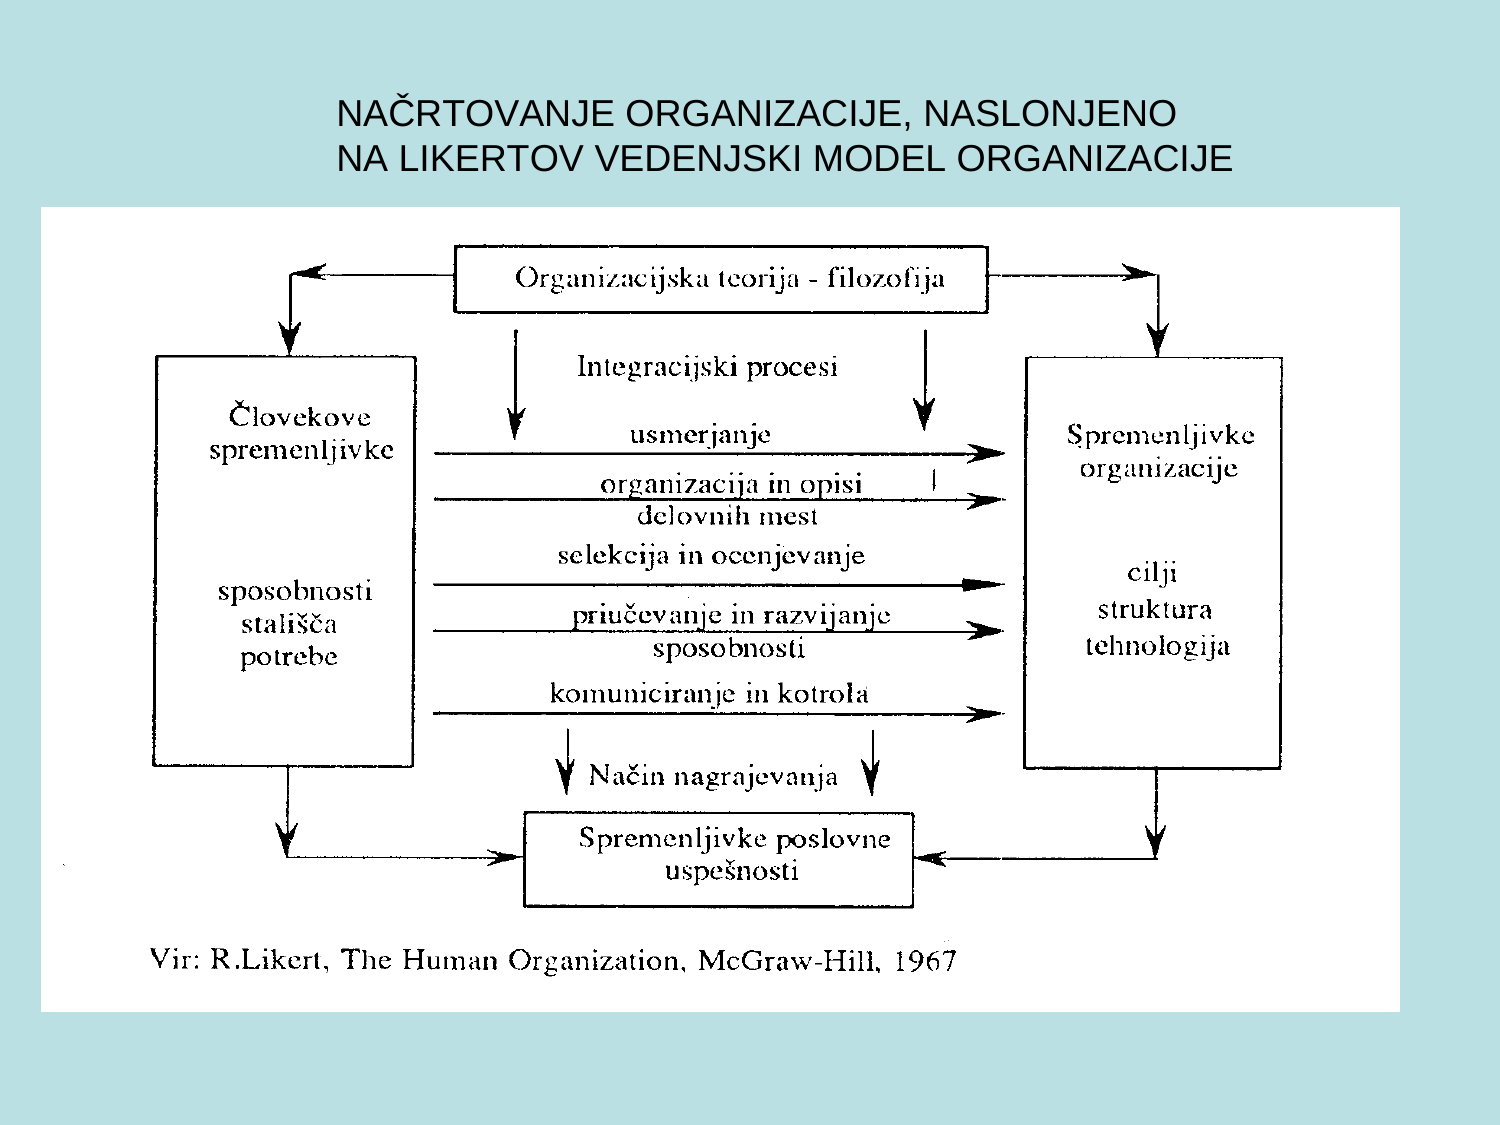

NAČRTOVANJE ORGANIZACIJE, NASLONJENO
NA LIKERTOV VEDENJSKI MODEL ORGANIZACIJE